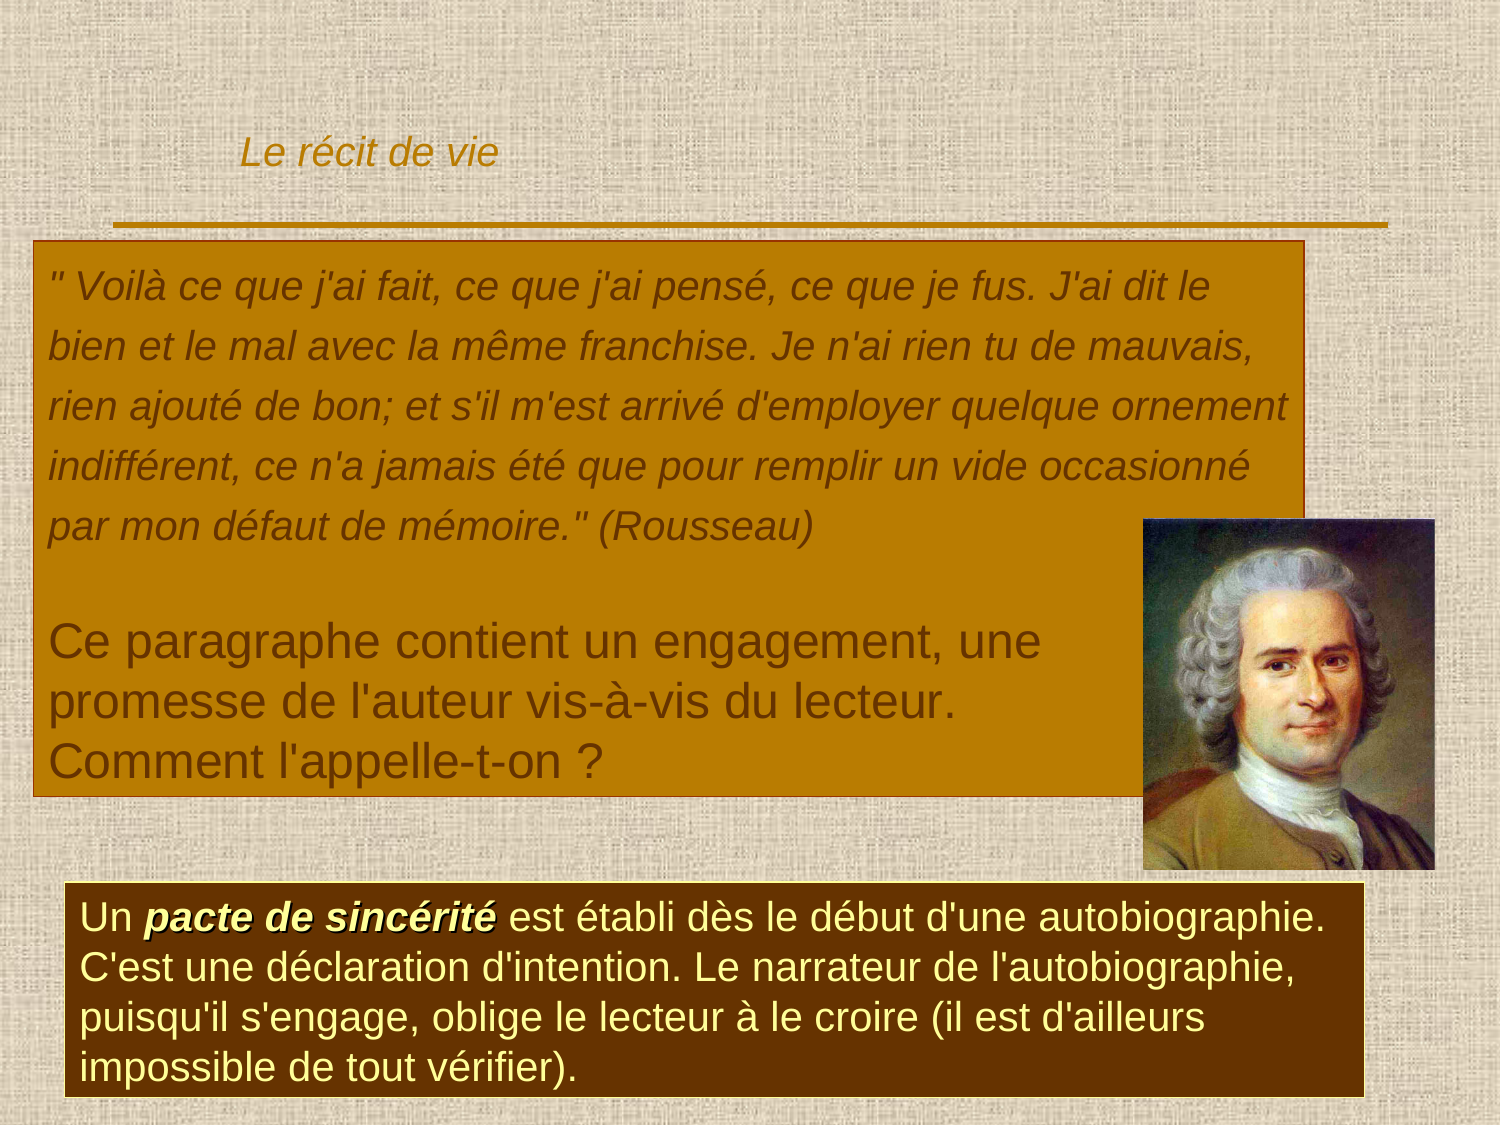

Le récit de vie
" Voilà ce que j'ai fait, ce que j'ai pensé, ce que je fus. J'ai dit le bien et le mal avec la même franchise. Je n'ai rien tu de mauvais, rien ajouté de bon; et s'il m'est arrivé d'employer quelque ornement indifférent, ce n'a jamais été que pour remplir un vide occasionné par mon défaut de mémoire." (Rousseau)
Ce paragraphe contient un engagement, une promesse de l'auteur vis-à-vis du lecteur.
Comment l'appelle-t-on ?
Un pacte de sincérité est établi dès le début d'une autobiographie.
C'est une déclaration d'intention. Le narrateur de l'autobiographie, puisqu'il s'engage, oblige le lecteur à le croire (il est d'ailleurs impossible de tout vérifier).
24